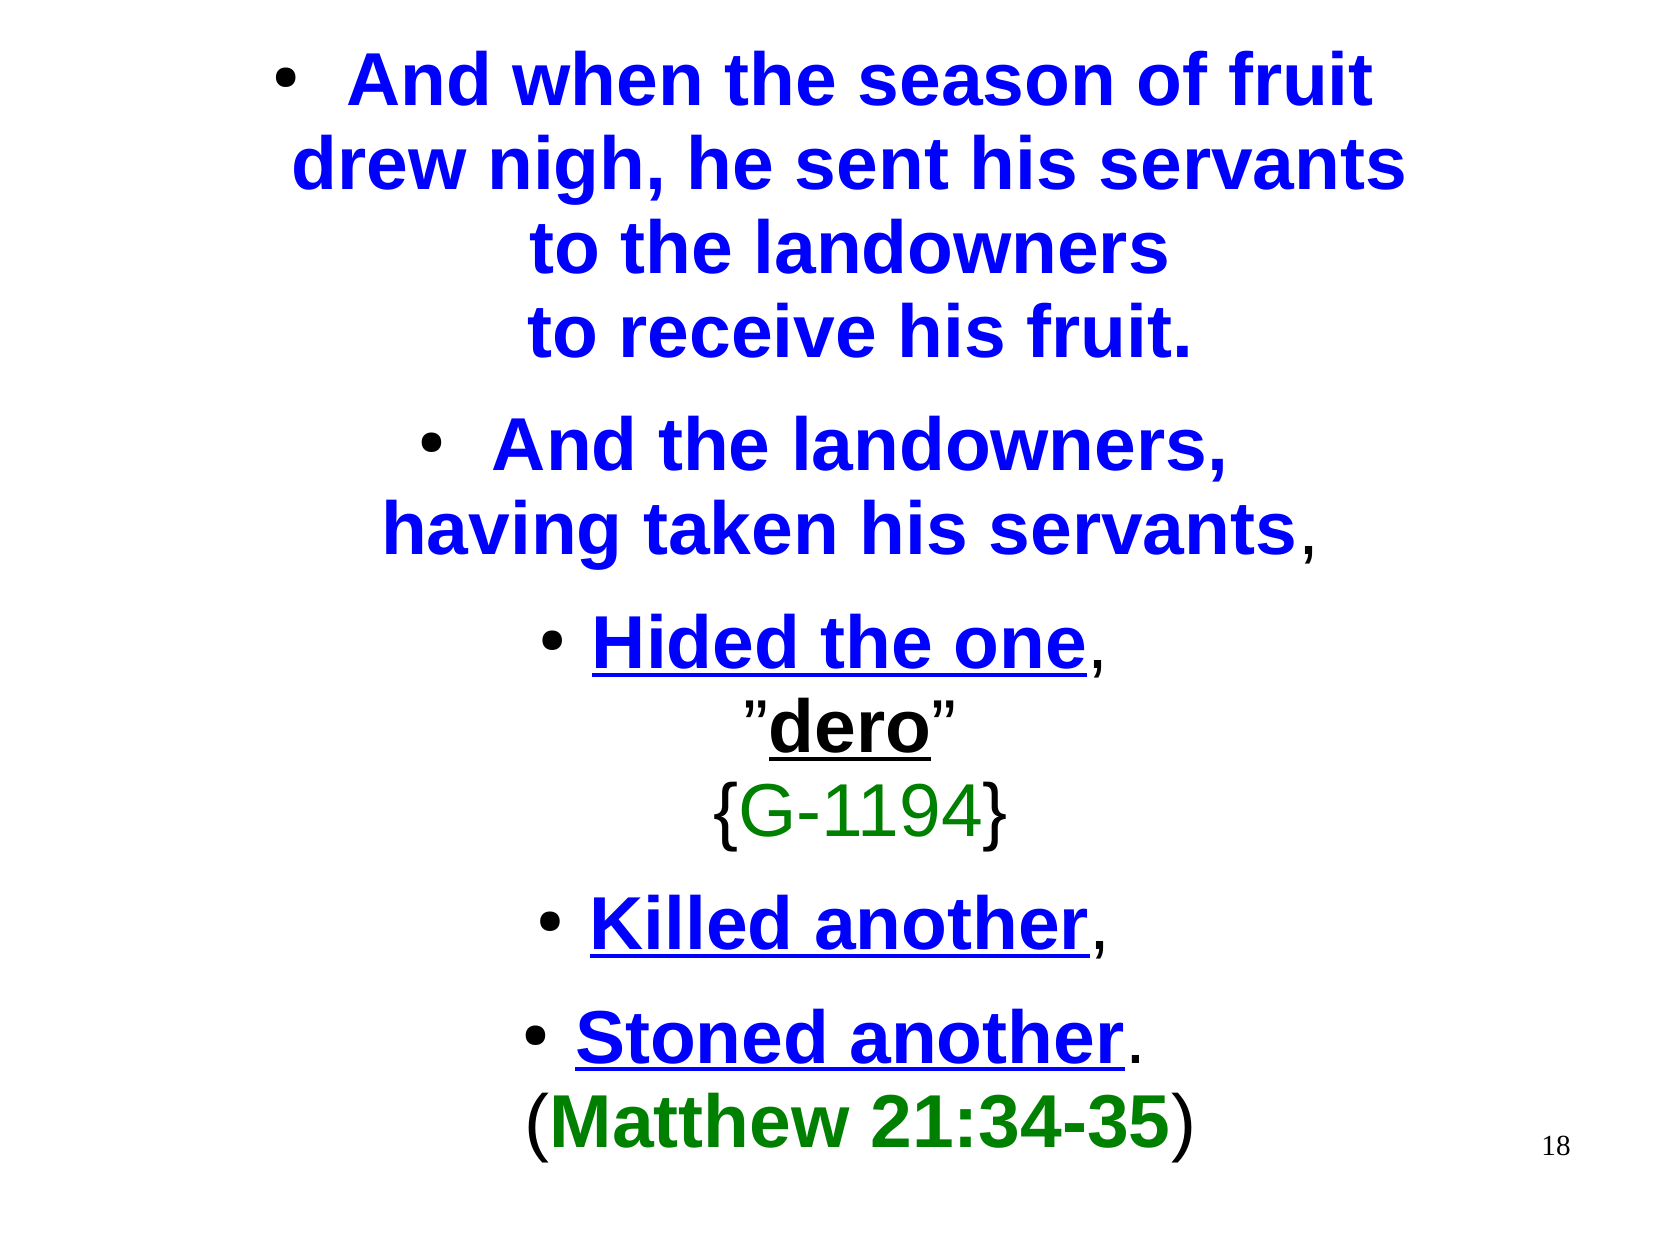

# And when the season of fruit drew nigh, he sent his servants to the landowners to receive his fruit.
 And the landowners,
having taken his servants,
Hided the one,
”dero”
{G-1194}
Killed another,
Stoned another.
(Matthew 21:34-35)
18